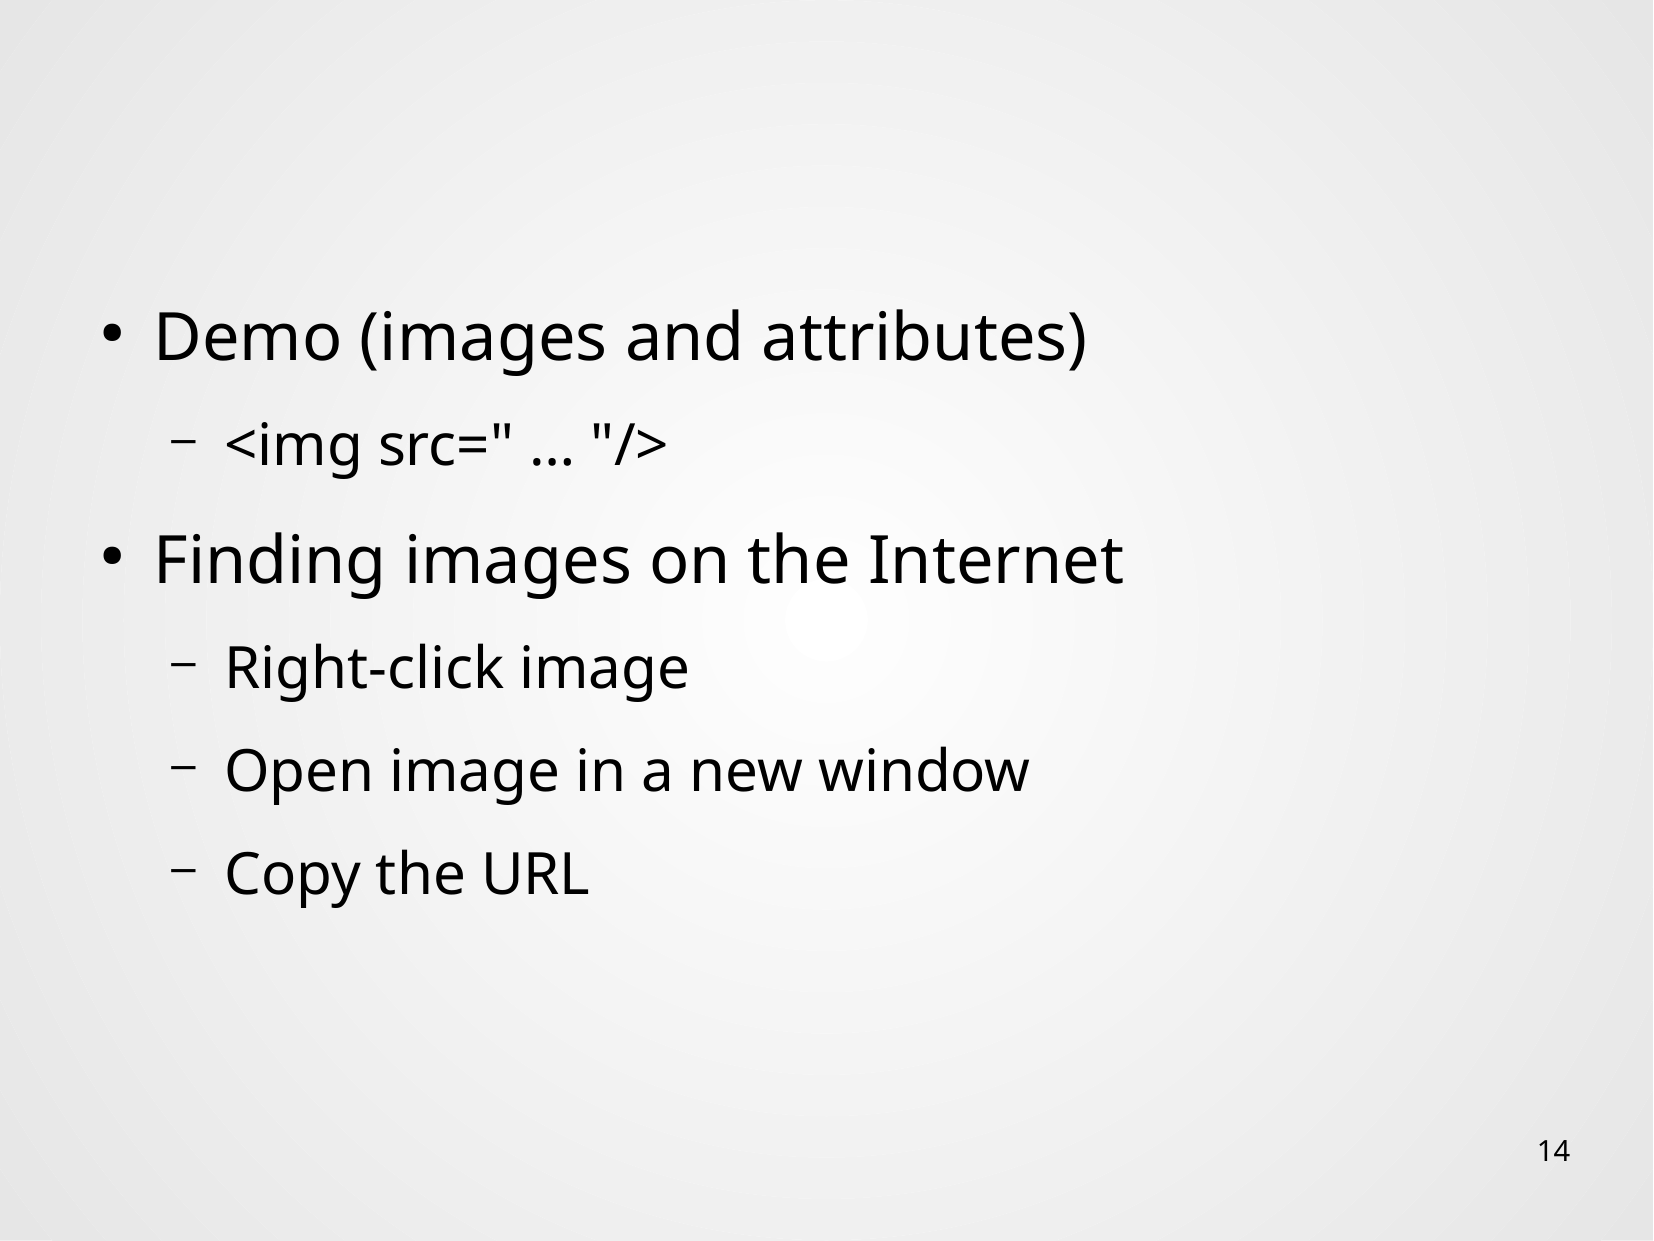

#
Demo (images and attributes)
<img src=" … "/>
Finding images on the Internet
Right-click image
Open image in a new window
Copy the URL
14